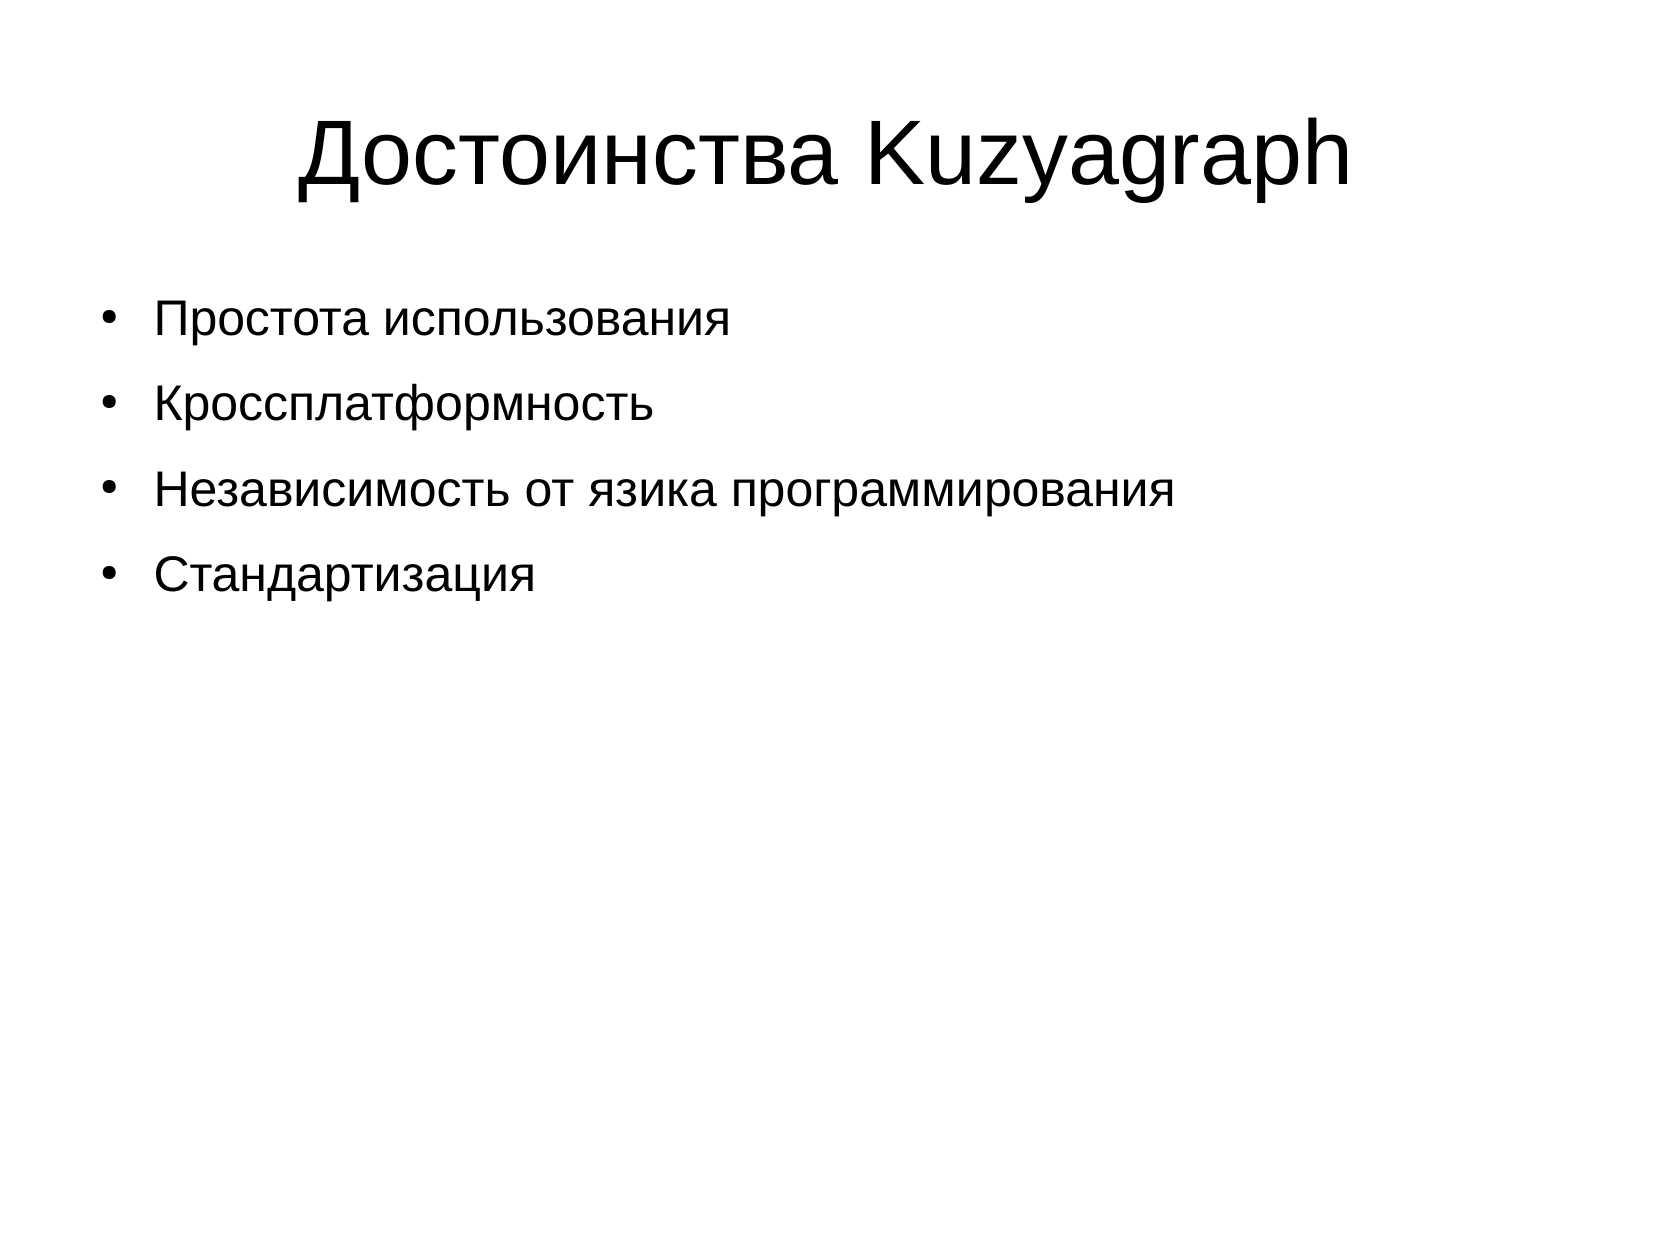

# Достоинства Kuzyagraph
Простота использования
Кроссплатформность
Независимость от язика программирования
Стандартизация